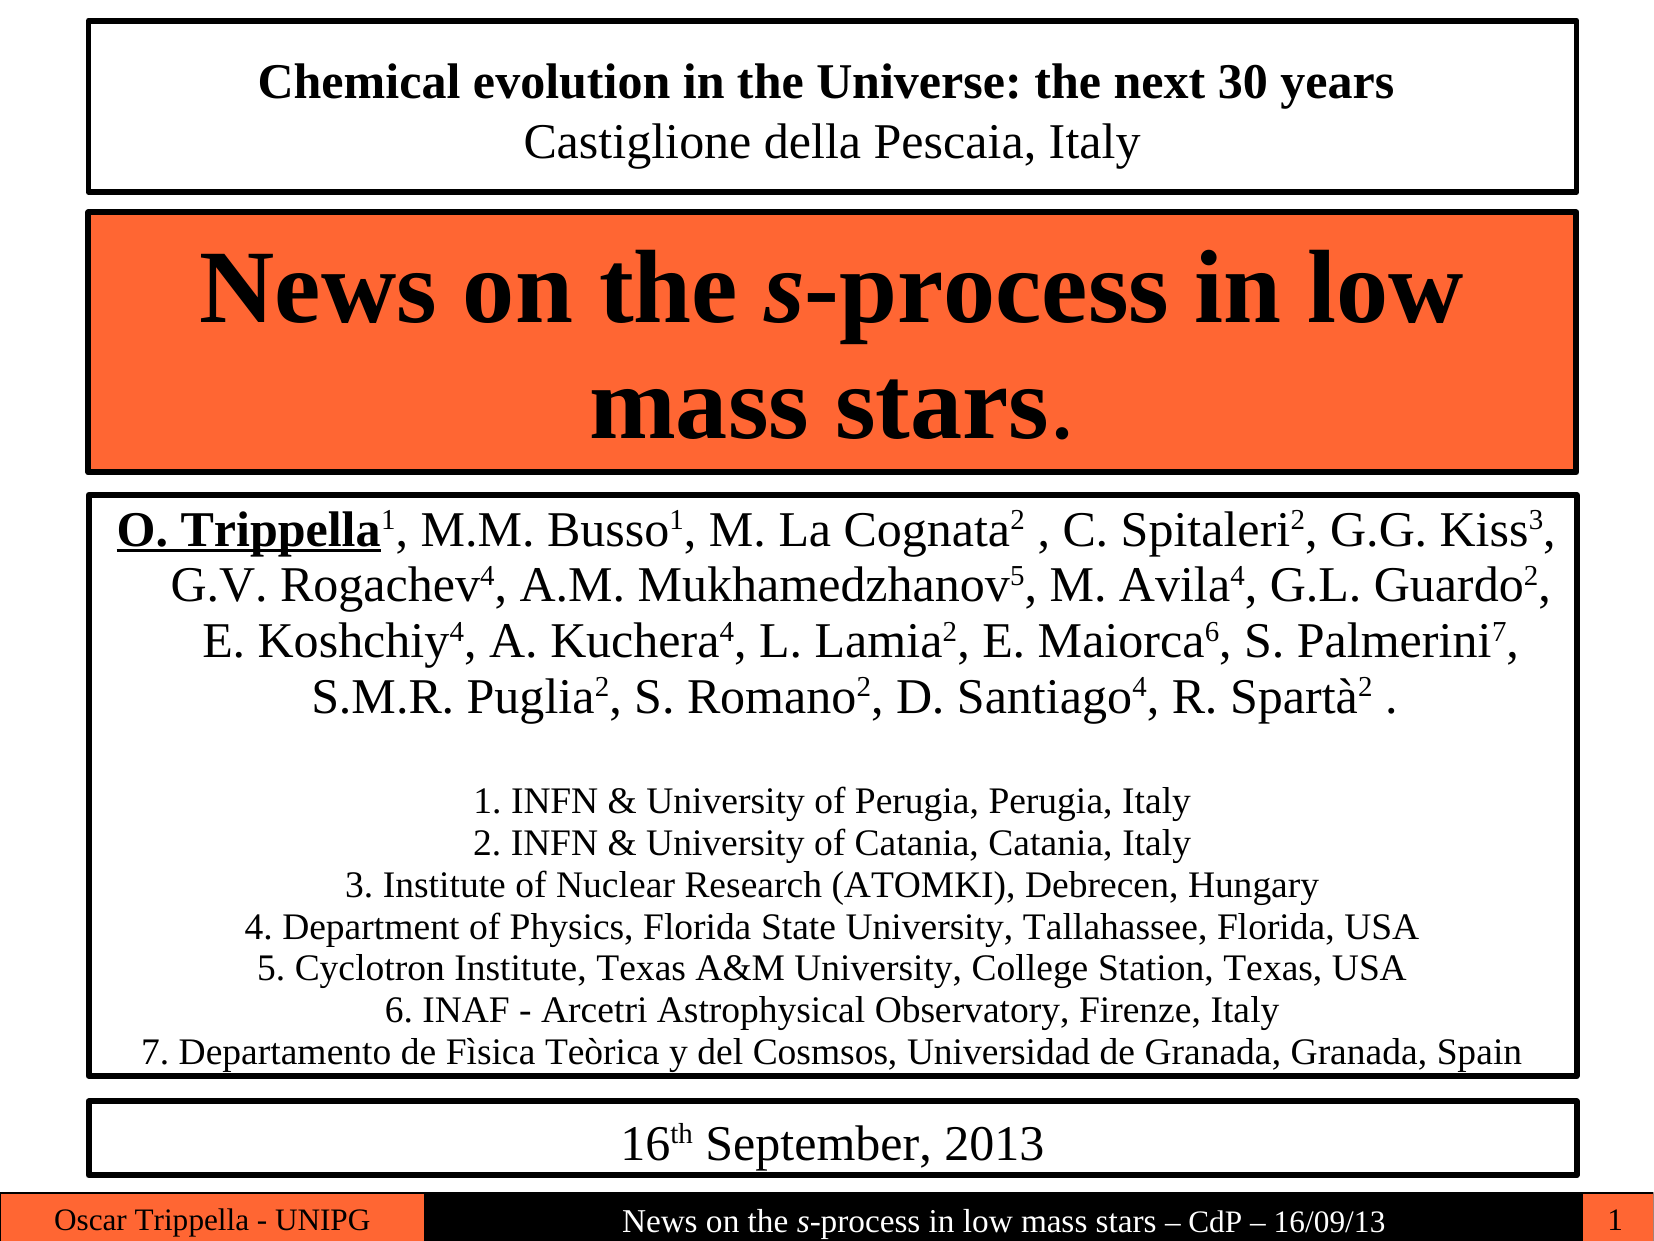

Chemical evolution in the Universe: the next 30 years
Castiglione della Pescaia, Italy
#
News on the s-process in low mass stars.
 O. Trippella1, M.M. Busso1, M. La Cognata2 , C. Spitaleri2, G.G. Kiss3, G.V. Rogachev4, A.M. Mukhamedzhanov5, M. Avila4, G.L. Guardo2, E. Koshchiy4, A. Kuchera4, L. Lamia2, E. Maiorca6, S. Palmerini7, S.M.R. Puglia2, S. Romano2, D. Santiago4, R. Spartà2 .
1. INFN & University of Perugia, Perugia, Italy
2. INFN & University of Catania, Catania, Italy
3. Institute of Nuclear Research (ATOMKI), Debrecen, Hungary
4. Department of Physics, Florida State University, Tallahassee, Florida, USA
5. Cyclotron Institute, Texas A&M University, College Station, Texas, USA
6. INAF - Arcetri Astrophysical Observatory, Firenze, Italy
7. Departamento de Fìsica Teòrica y del Cosmsos, Universidad de Granada, Granada, Spain
16th September, 2013
Oscar Trippella - UNIPG
News on the s-process in low mass stars – CdP – 16/09/13
1